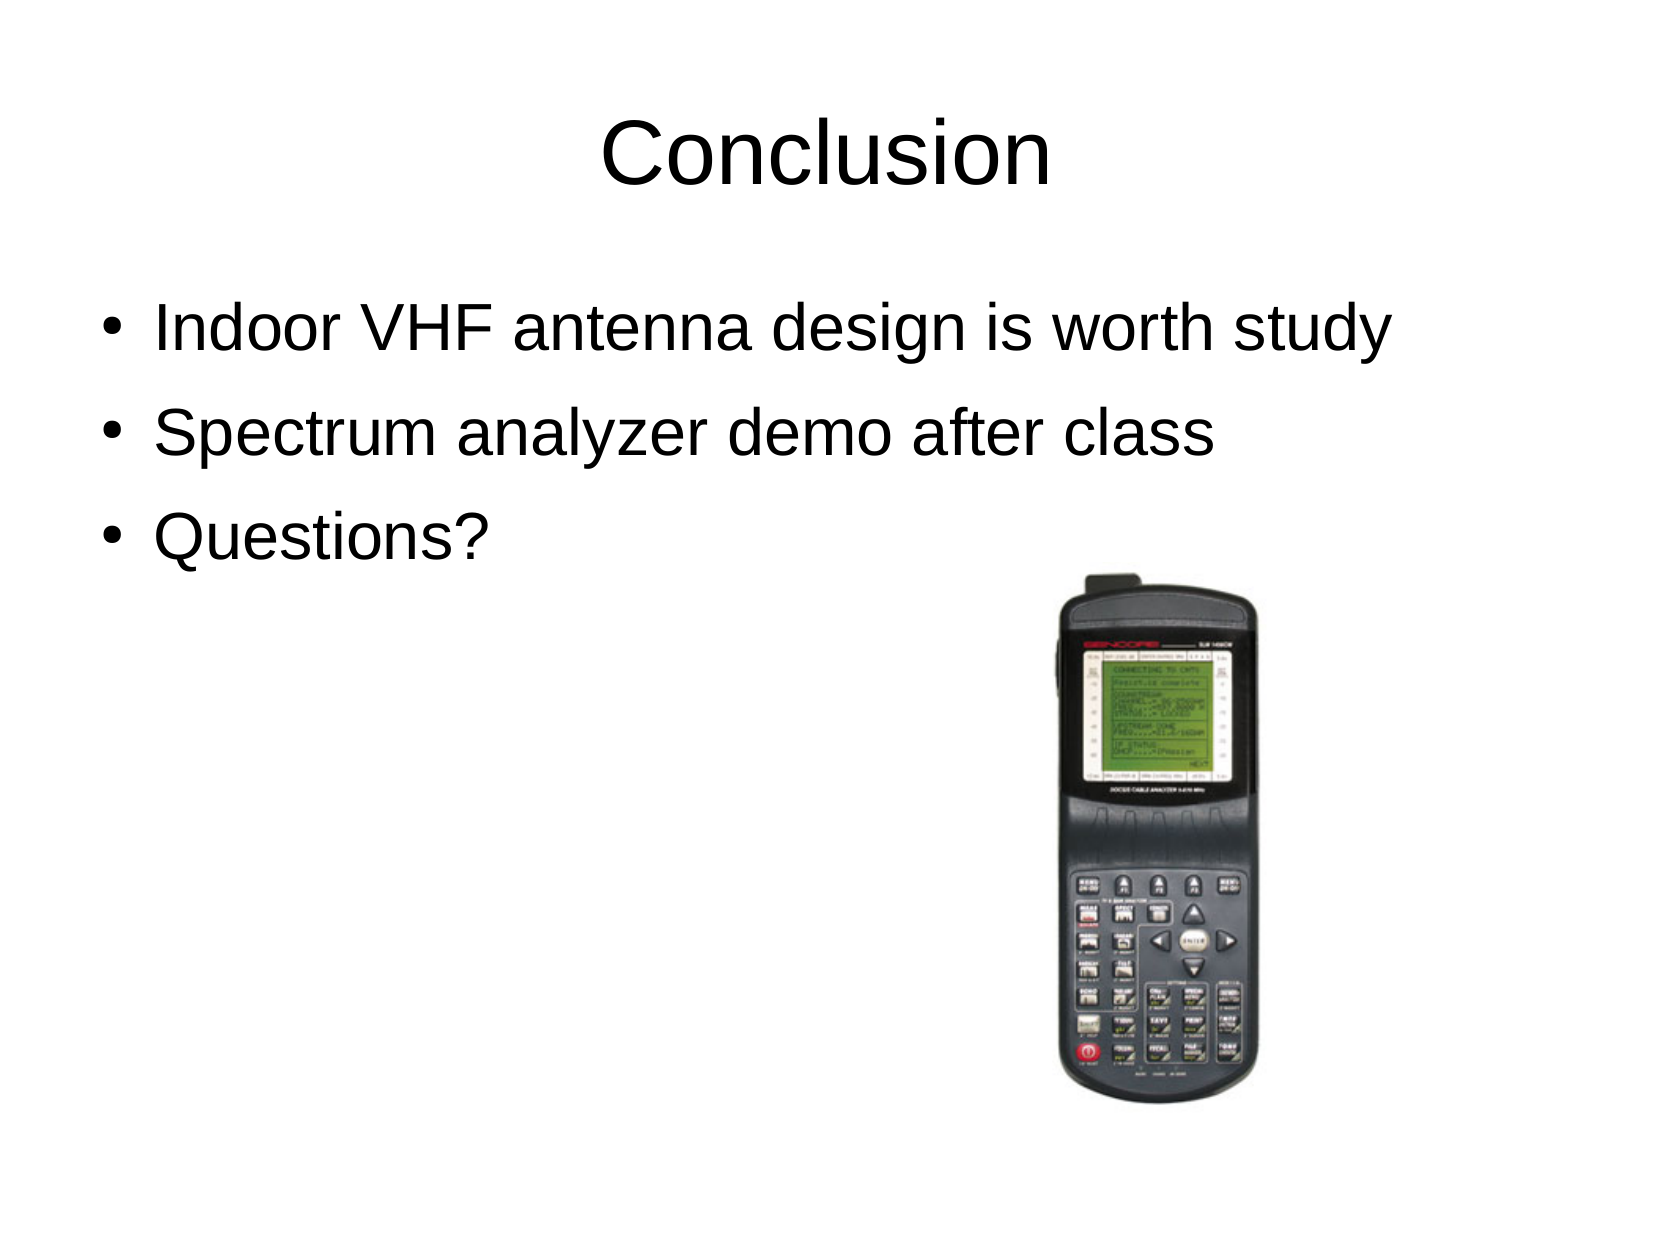

# Conclusion
Indoor VHF antenna design is worth study
Spectrum analyzer demo after class
Questions?